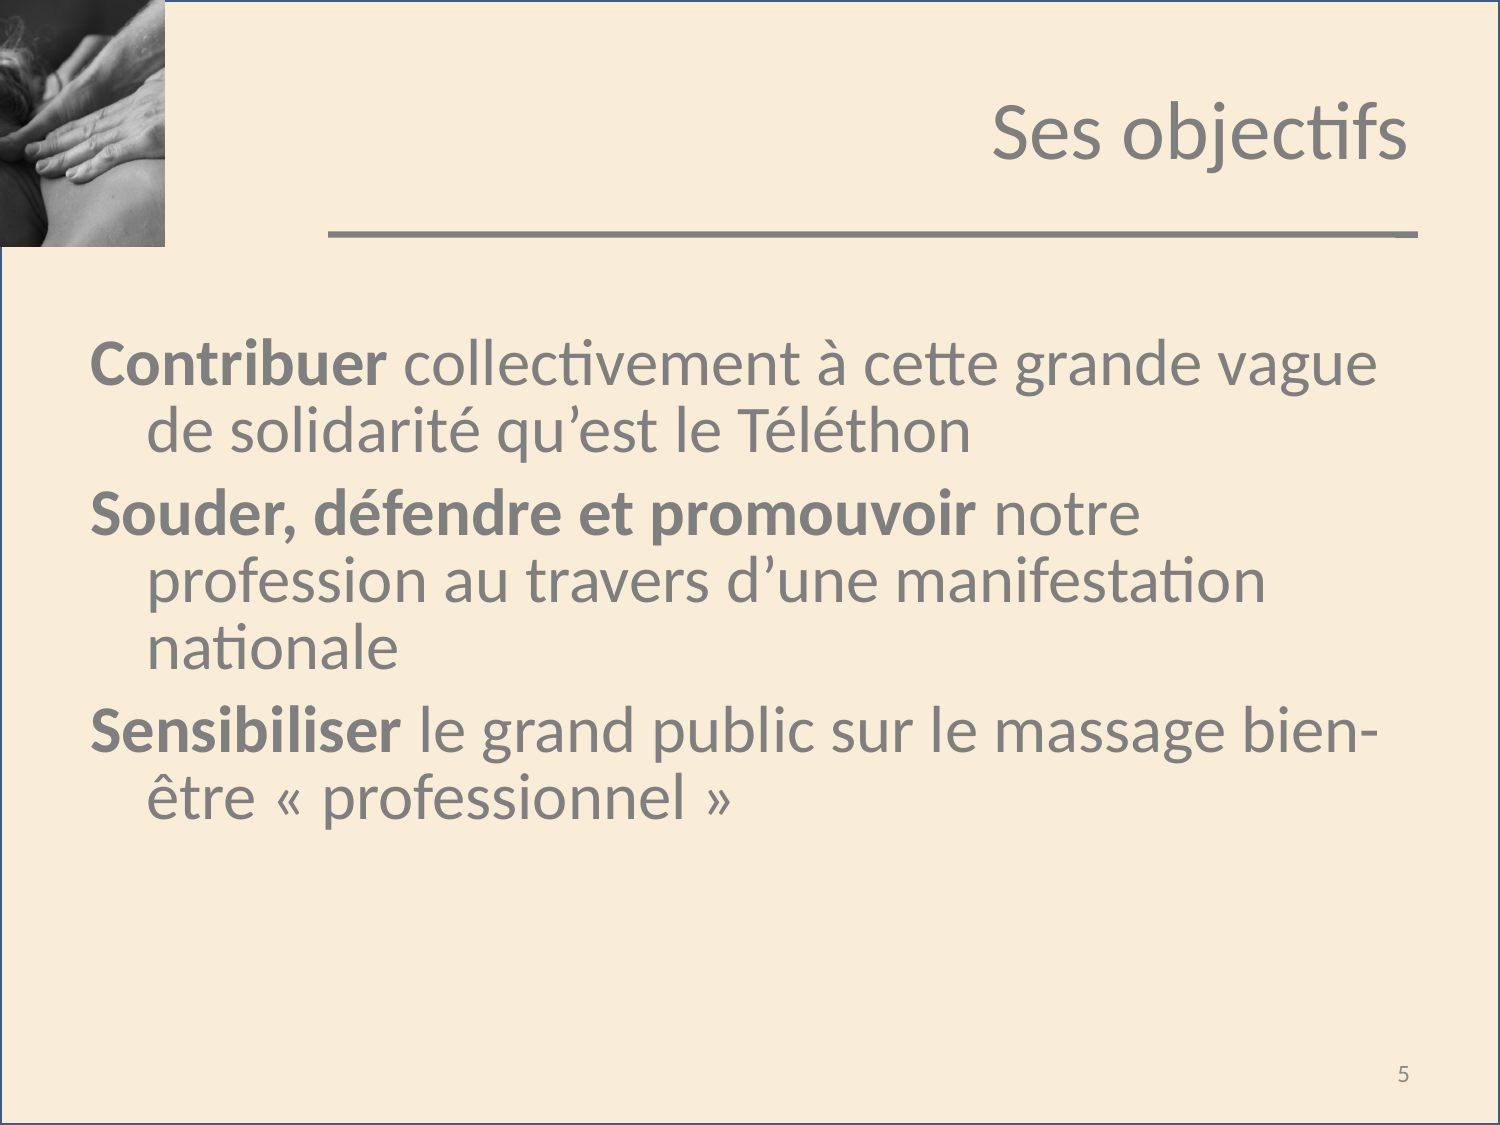

# Ses objectifs
Contribuer collectivement à cette grande vague de solidarité qu’est le Téléthon
Souder, défendre et promouvoir notre profession au travers d’une manifestation nationale
Sensibiliser le grand public sur le massage bien-être « professionnel »